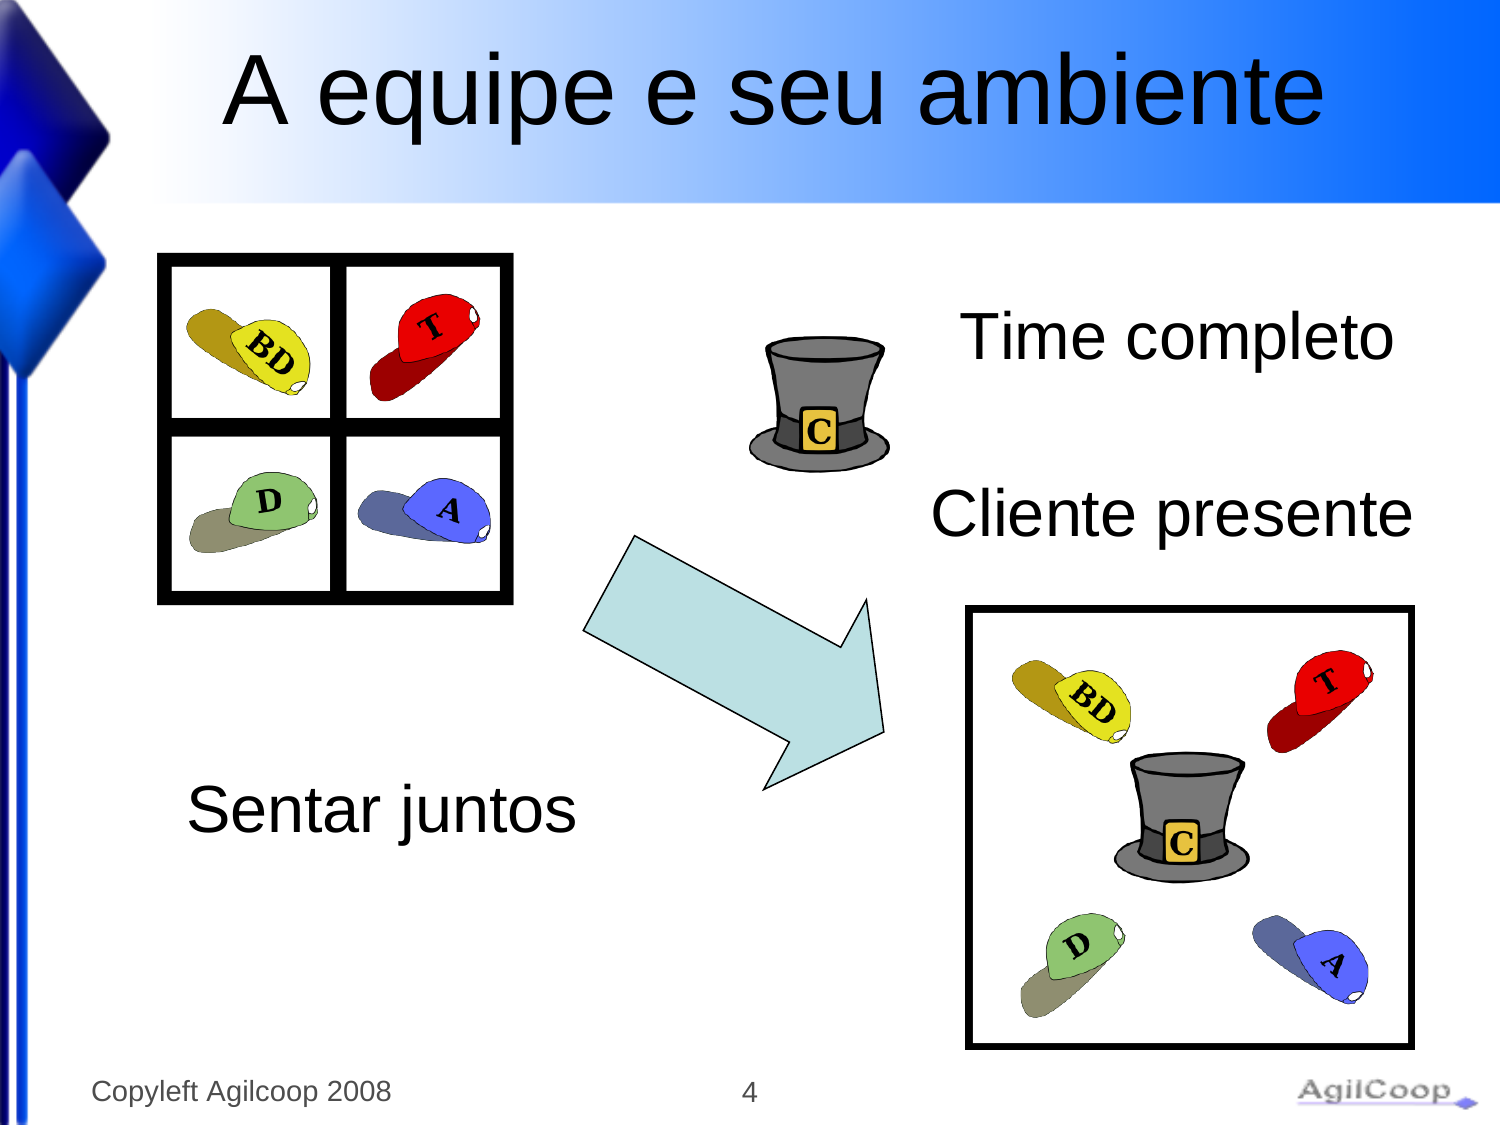

# A equipe e seu ambiente
Time completo
Cliente presente
Sentar juntos
4